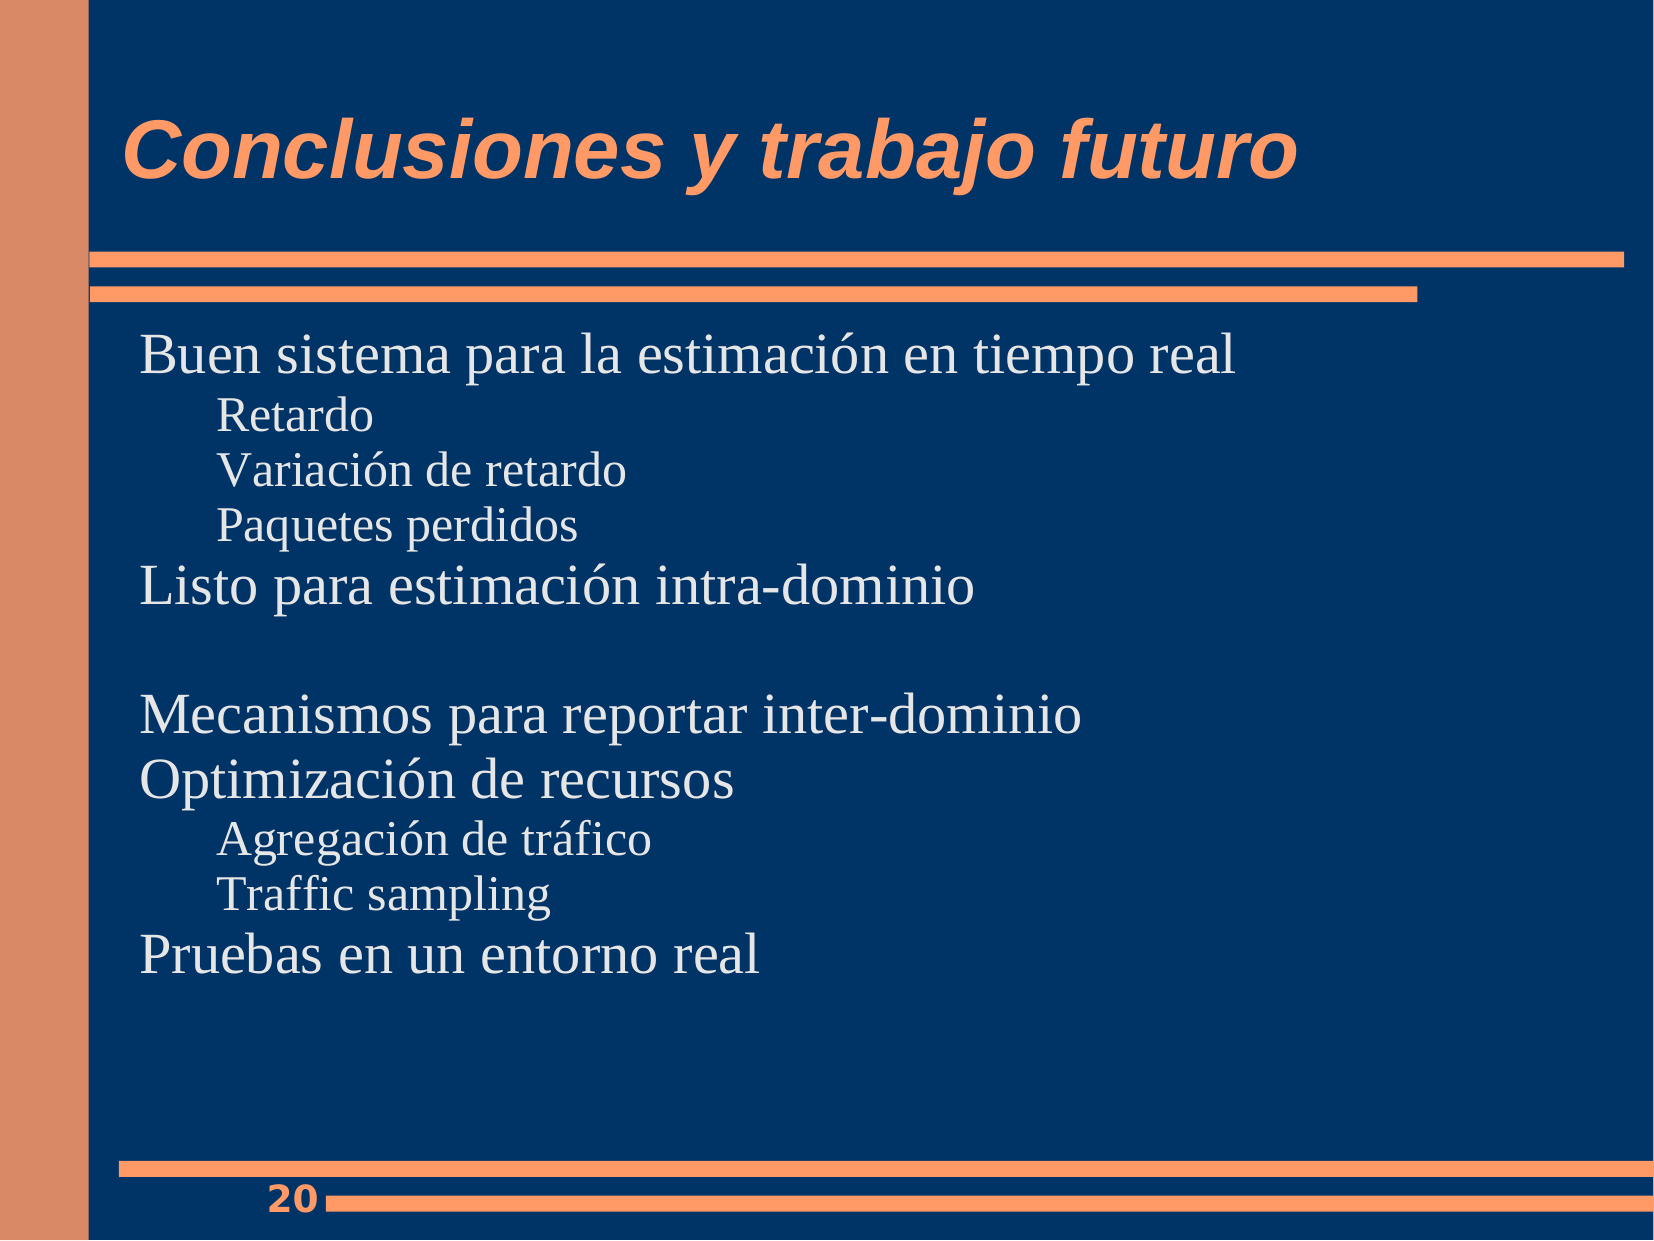

# Conclusiones y trabajo futuro
Buen sistema para la estimación en tiempo real
Retardo
Variación de retardo
Paquetes perdidos
Listo para estimación intra-dominio
Mecanismos para reportar inter-dominio
Optimización de recursos
Agregación de tráfico
Traffic sampling
Pruebas en un entorno real